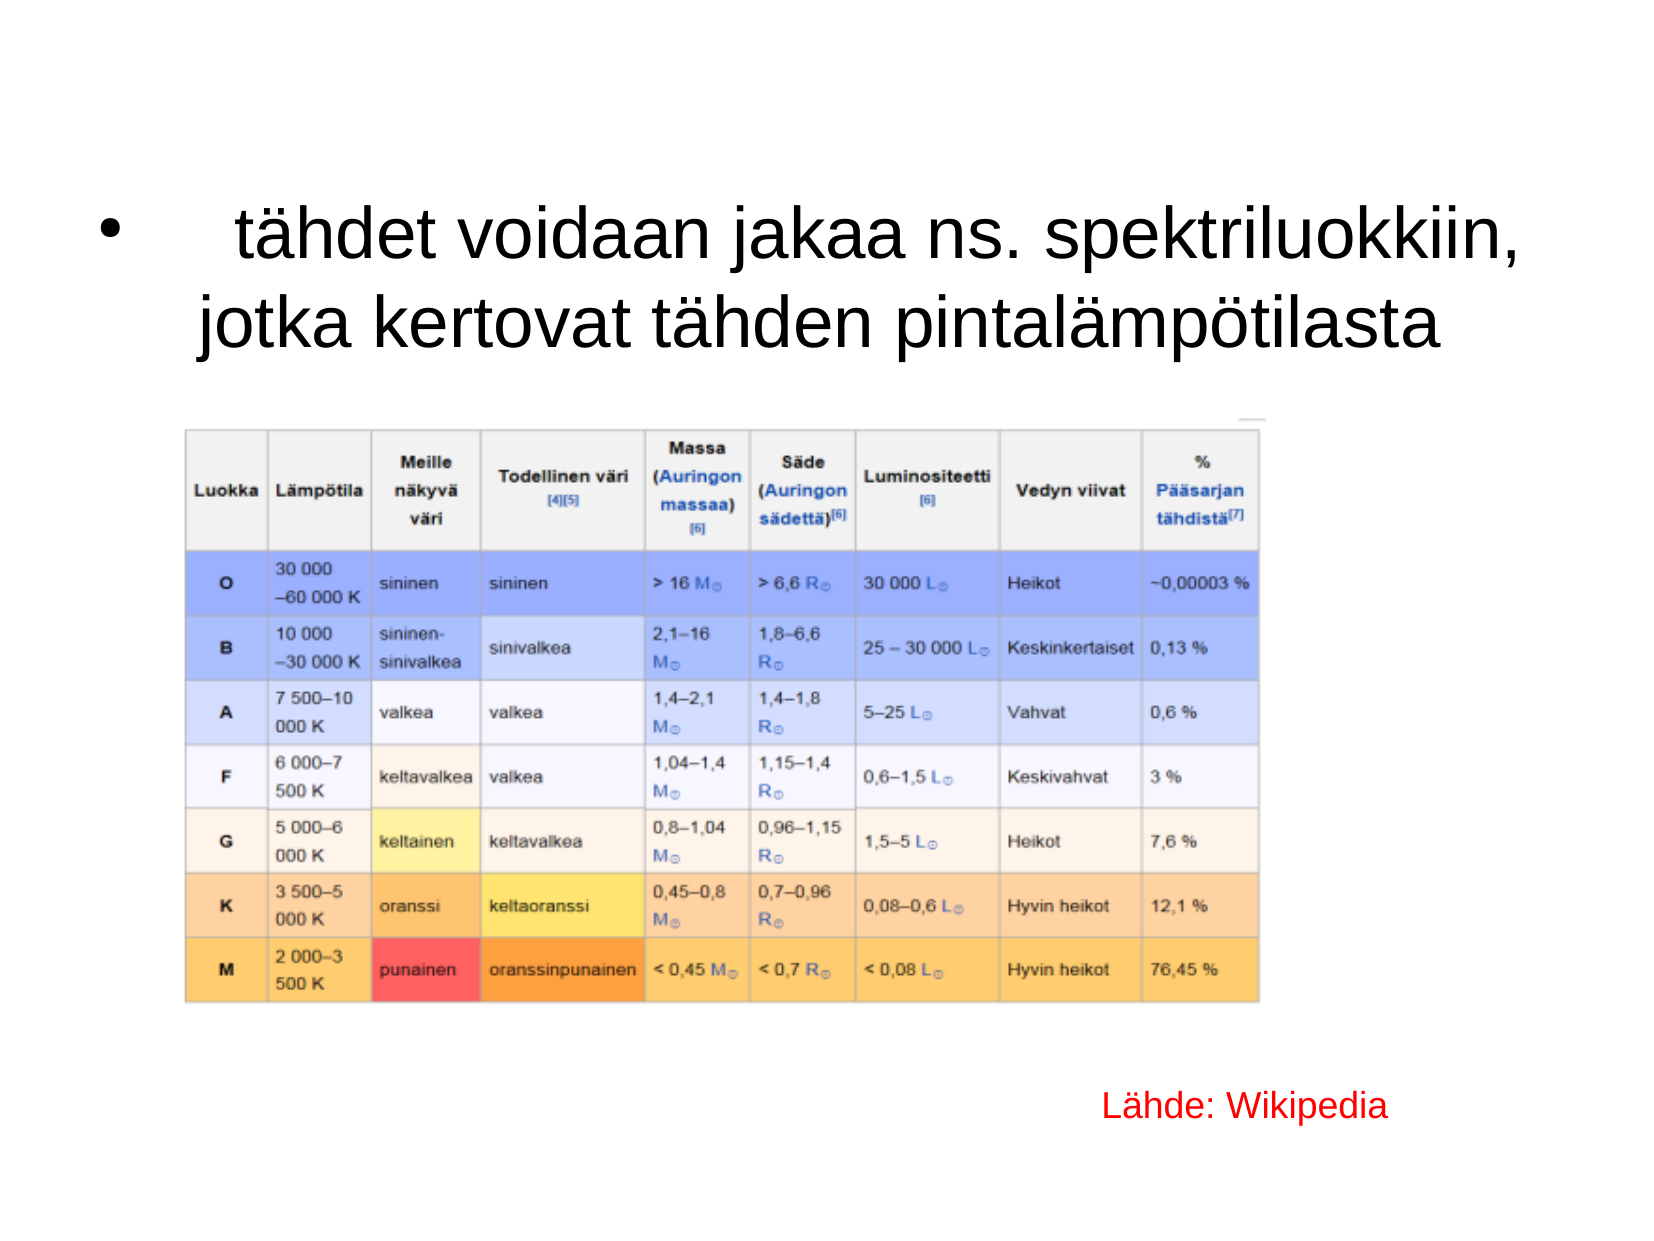

tähdet voidaan jakaa ns. spektriluokkiin, jotka kertovat tähden pintalämpötilasta
Lähde: Wikipedia